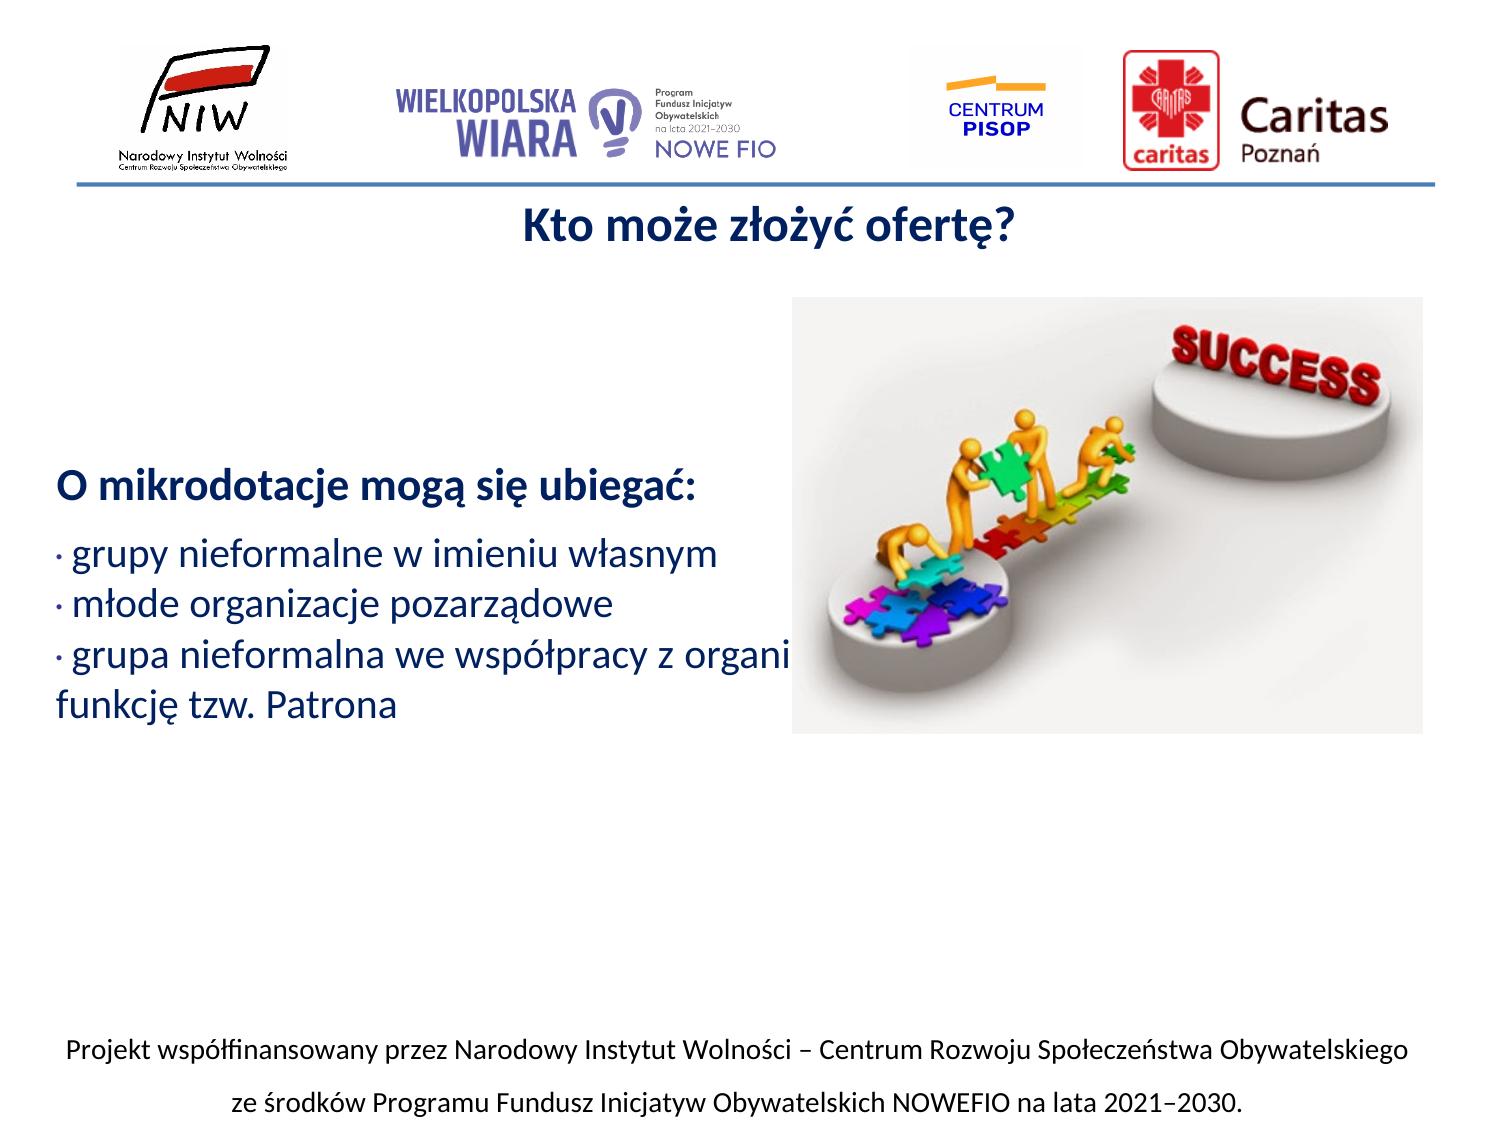

O mikrodotacje mogą się ubiegać:
 grupy nieformalne w imieniu własnym
 młode organizacje pozarządowe
 grupa nieformalna we współpracy z organizacją pozarządową pełniącą
funkcję tzw. Patrona
Kto może złożyć ofertę?